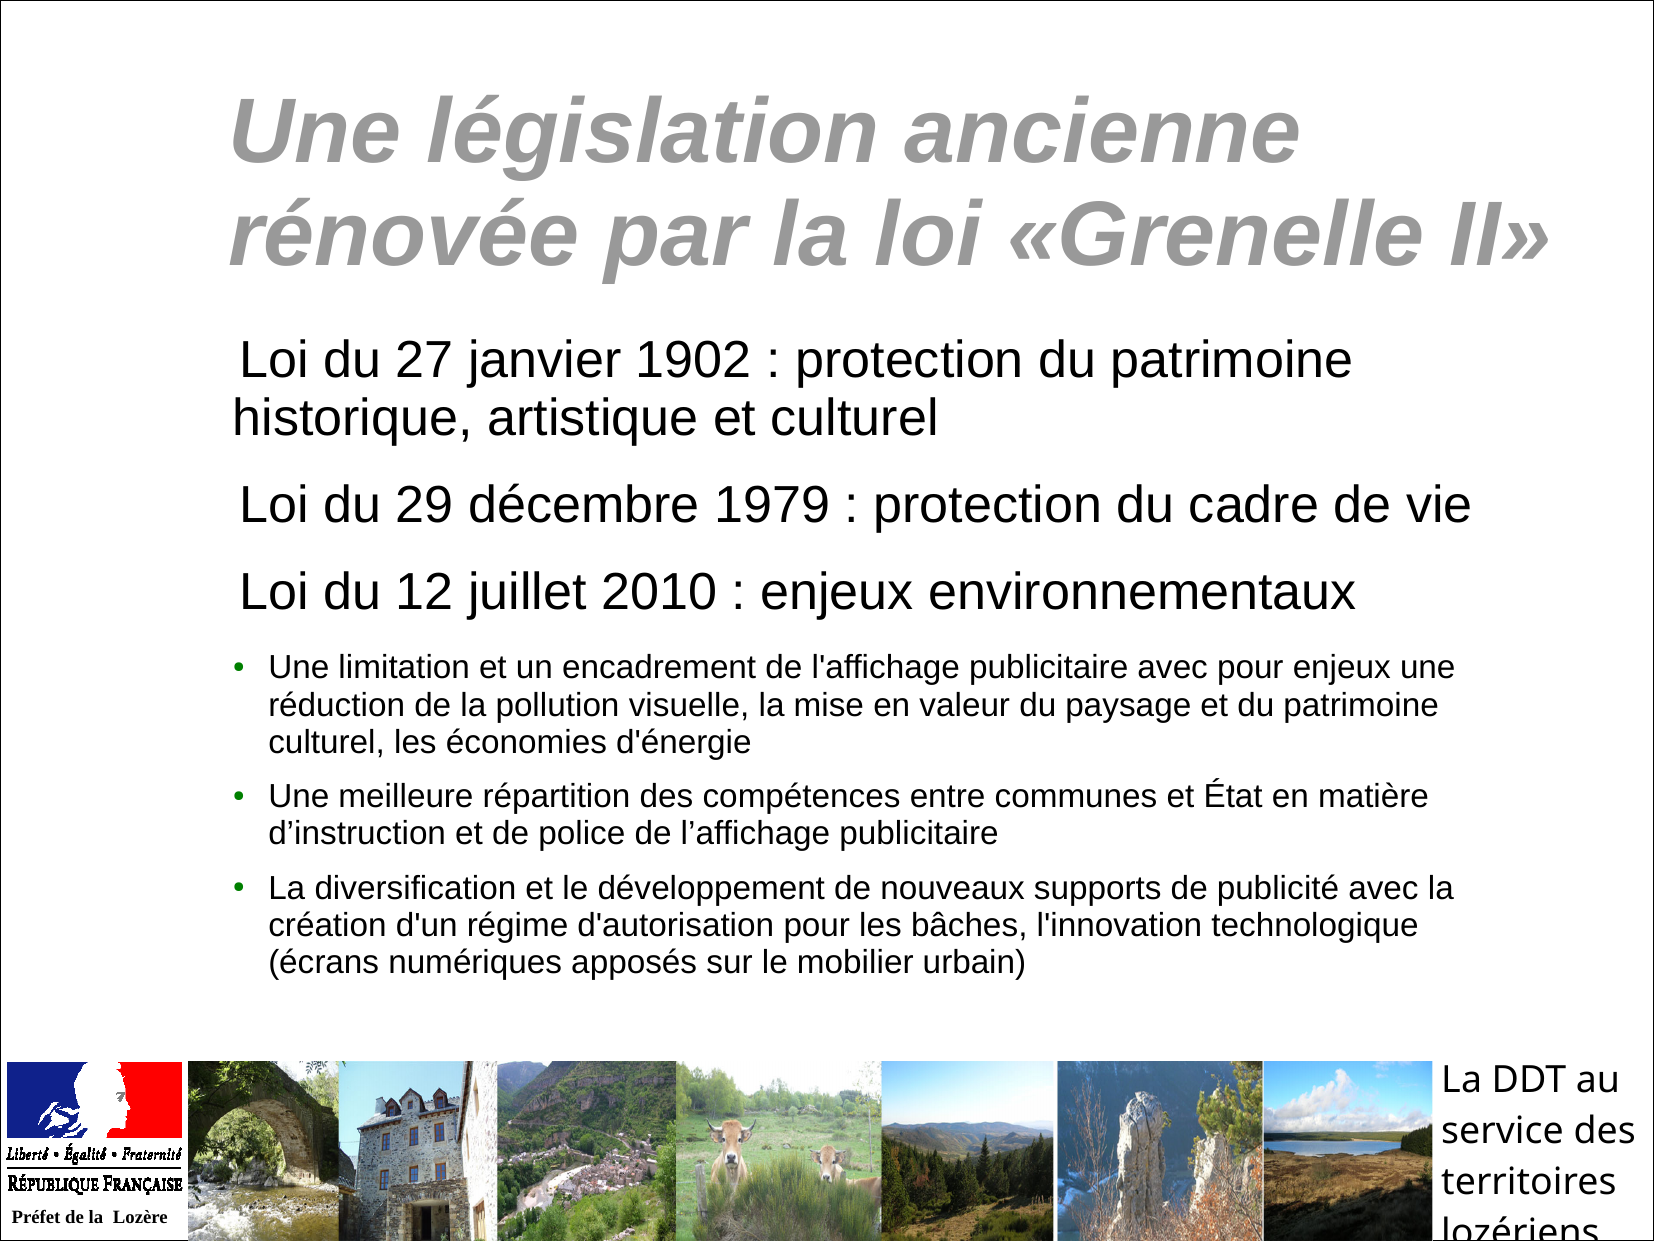

Une législation ancienne rénovée par la loi «Grenelle II»
# Loi du 27 janvier 1902 : protection du patrimoine historique, artistique et culturel
Loi du 29 décembre 1979 : protection du cadre de vie
Loi du 12 juillet 2010 : enjeux environnementaux
Une limitation et un encadrement de l'affichage publicitaire avec pour enjeux une réduction de la pollution visuelle, la mise en valeur du paysage et du patrimoine culturel, les économies d'énergie
Une meilleure répartition des compétences entre communes et État en matière d’instruction et de police de l’affichage publicitaire
La diversification et le développement de nouveaux supports de publicité avec la création d'un régime d'autorisation pour les bâches, l'innovation technologique (écrans numériques apposés sur le mobilier urbain)
2
Pour modifier ces 2 lignes de texte - Se positionner sur la 2ème page du diaporama.
ET dans le menu "Affichage" , choisir ” En-tête et pied de page ”.